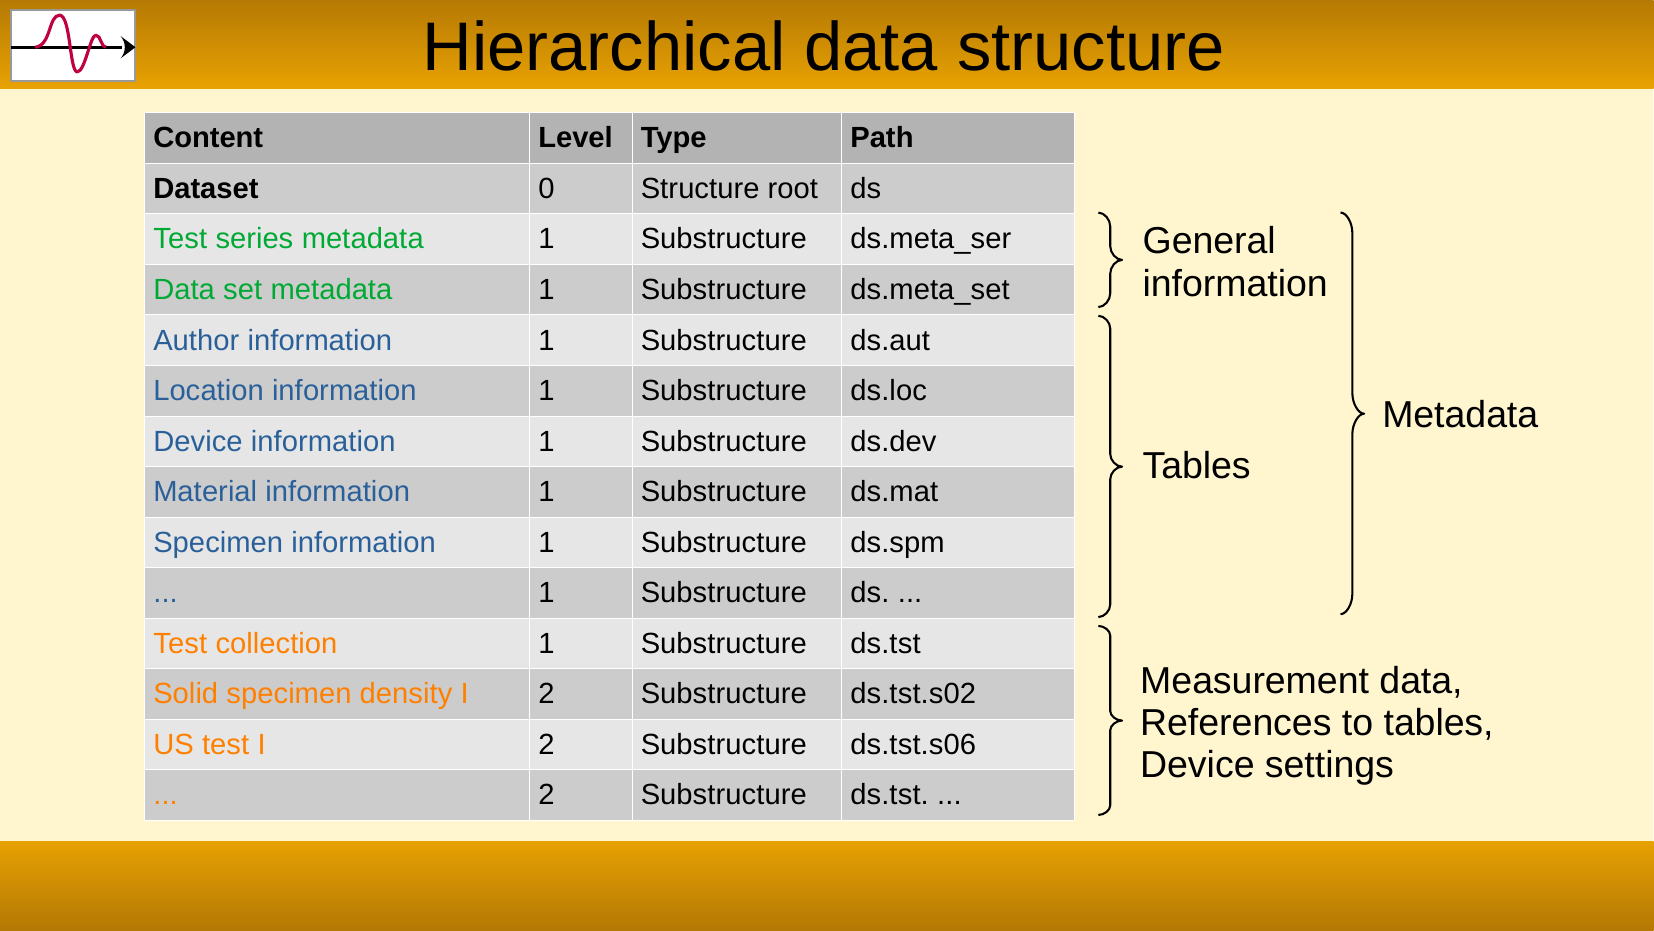

# Hierarchical data structure
| Content | Level | Type | Path |
| --- | --- | --- | --- |
| Dataset | 0 | Structure root | ds |
| Test series metadata | 1 | Substructure | ds.meta\_ser |
| Data set metadata | 1 | Substructure | ds.meta\_set |
| Author information | 1 | Substructure | ds.aut |
| Location information | 1 | Substructure | ds.loc |
| Device information | 1 | Substructure | ds.dev |
| Material information | 1 | Substructure | ds.mat |
| Specimen information | 1 | Substructure | ds.spm |
| ... | 1 | Substructure | ds. ... |
| Test collection | 1 | Substructure | ds.tst |
| Solid specimen density I | 2 | Substructure | ds.tst.s02 |
| US test I | 2 | Substructure | ds.tst.s06 |
| ... | 2 | Substructure | ds.tst. ... |
Dataset
Metadata, series
Metadata, dataset
Author information
Location information
Device information
Material information
Mix recipe definition
Sample information
Test collection
Solid specimen density
US test, compression wave
US test, shear wave
...
General
information
Metadata
Tables
Measurement data,
References to tables,
Device settings